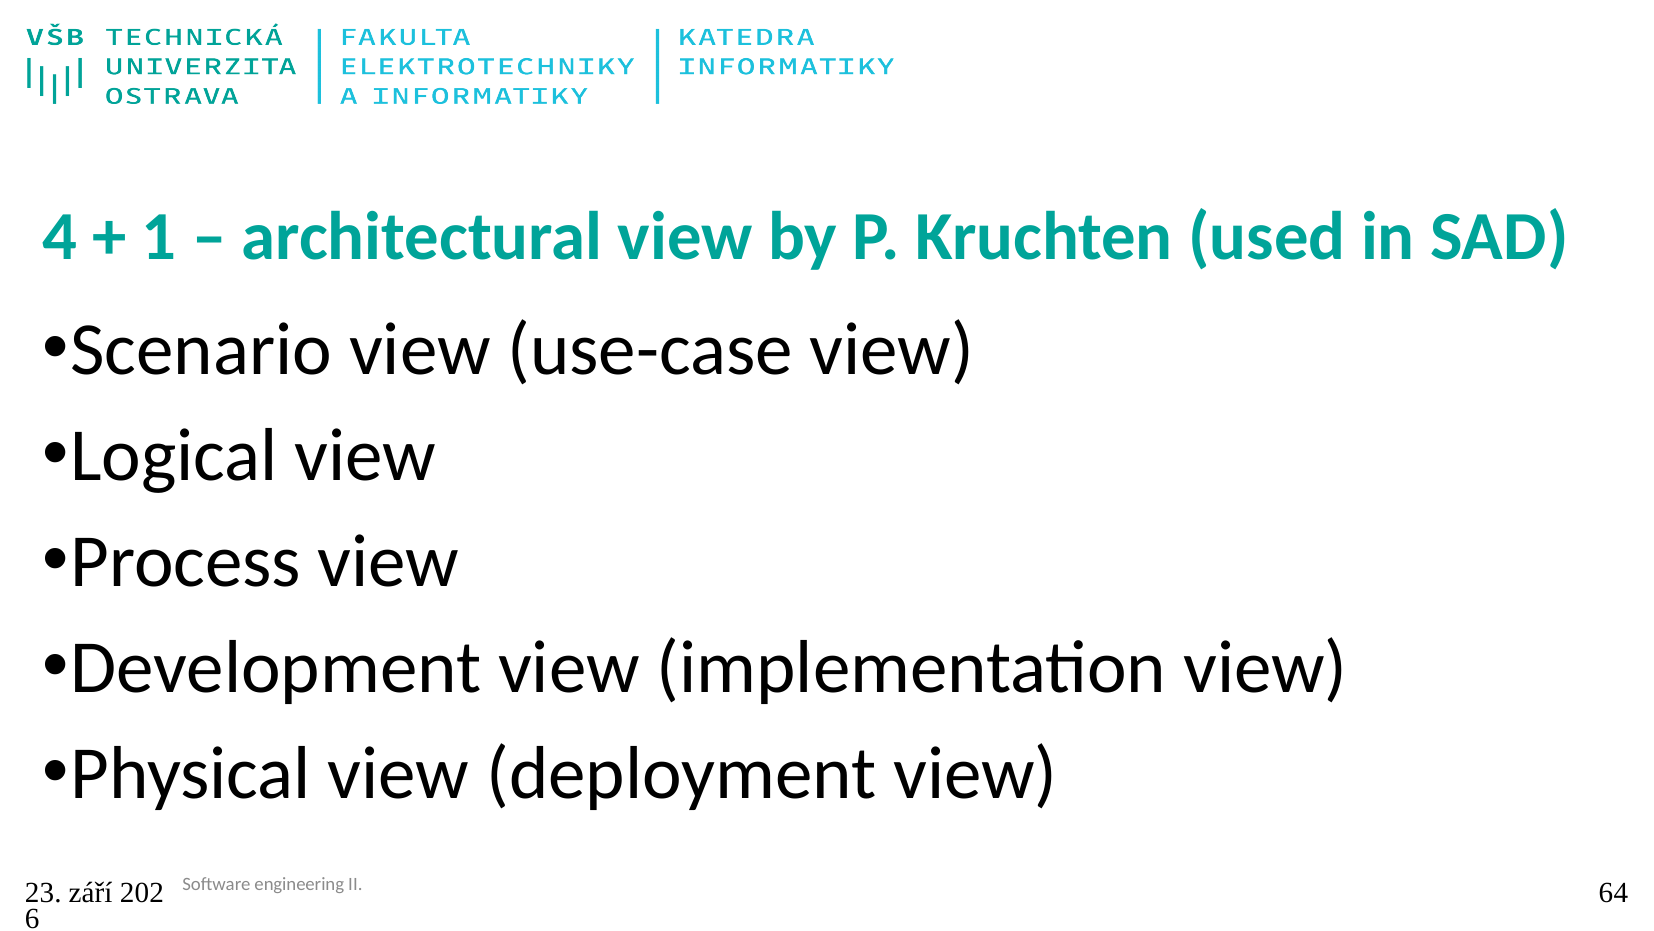

4 + 1 – architectural view by P. Kruchten (used in SAD)
# Scenario view (use-case view)
Logical view
Process view
Development view (implementation view)
Physical view (deployment view)
Software engineering II.
64